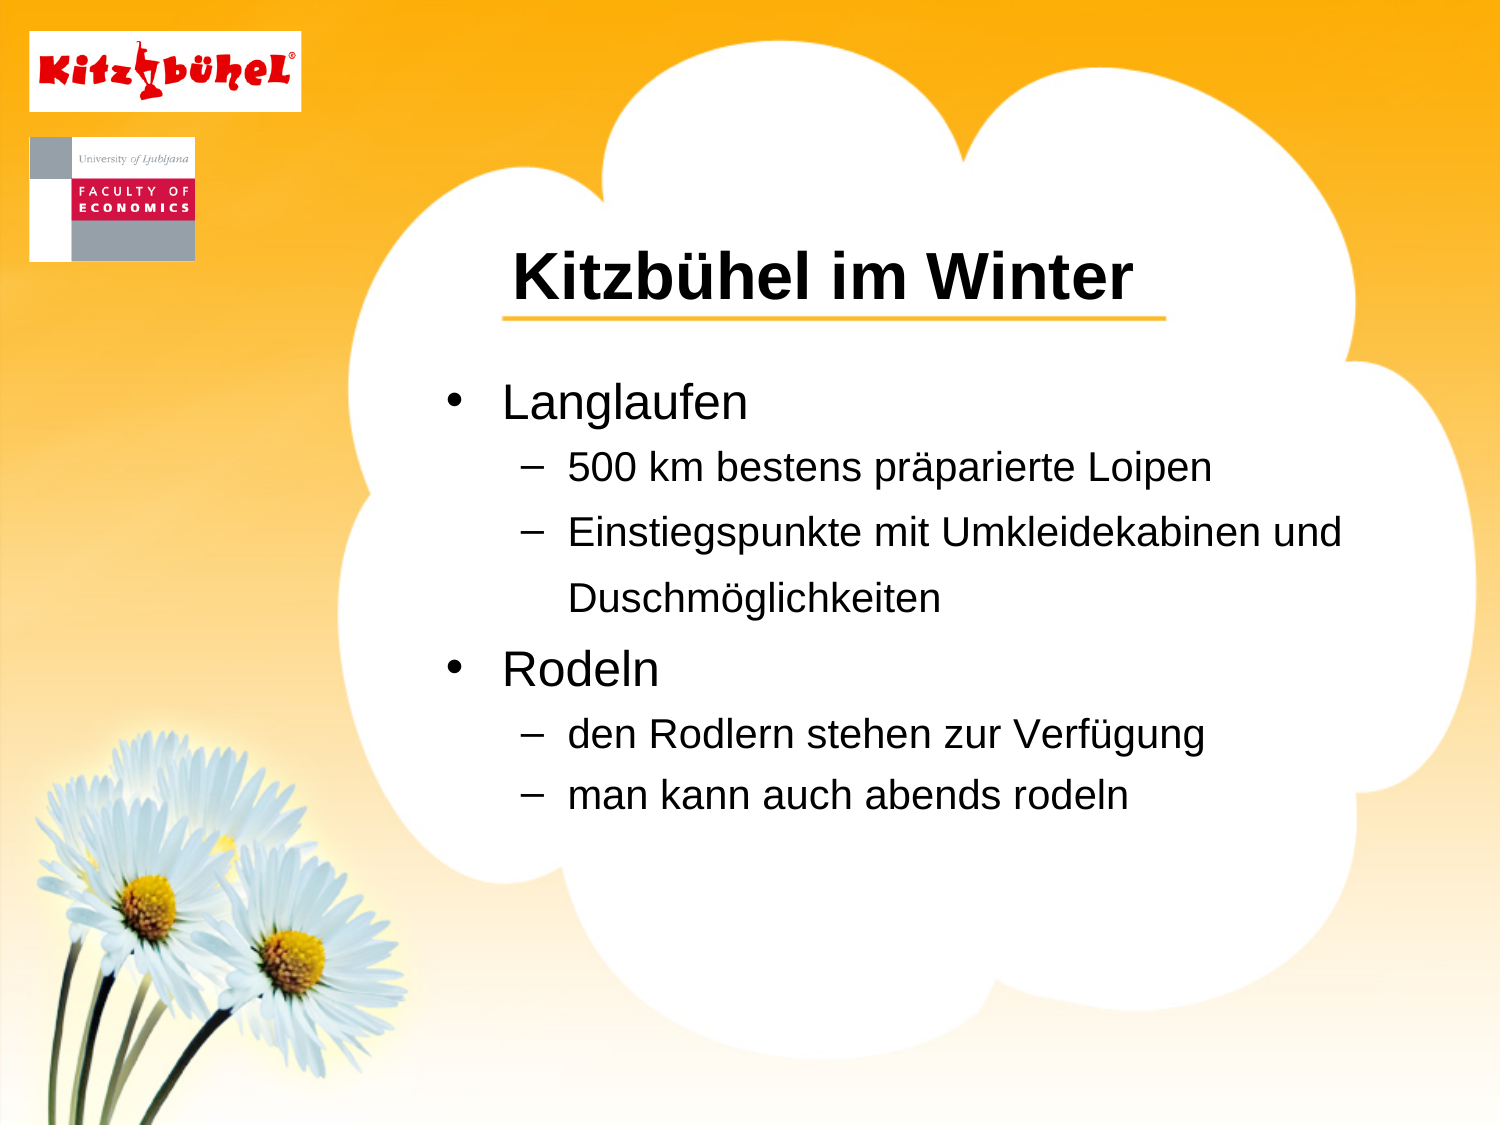

Kitzbühel im Winter
Langlaufen
500 km bestens präparierte Loipen
Einstiegspunkte mit Umkleidekabinen und Duschmöglichkeiten
Rodeln
den Rodlern stehen zur Verfügung
man kann auch abends rodeln
#